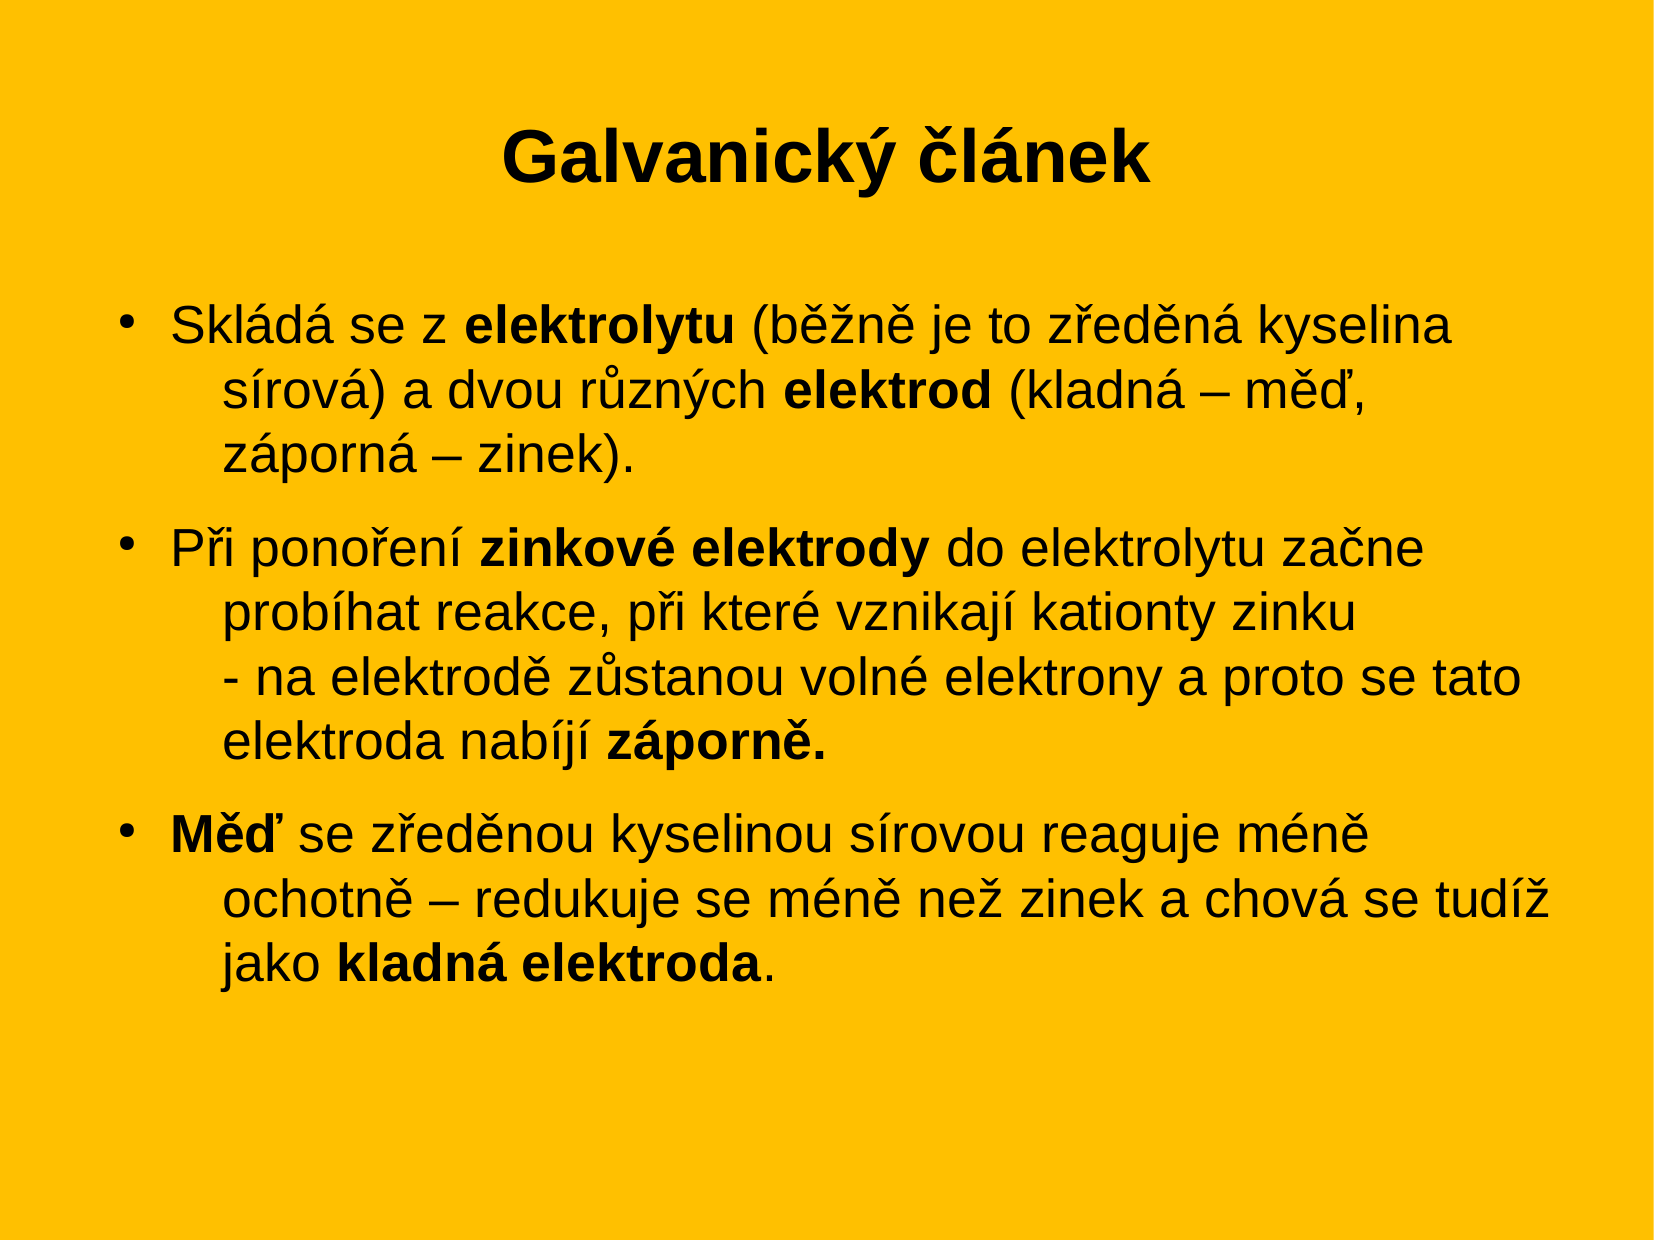

# Galvanický článek
Skládá se z elektrolytu (běžně je to zředěná kyselina sírová) a dvou různých elektrod (kladná – měď, záporná – zinek).
Při ponoření zinkové elektrody do elektrolytu začne probíhat reakce, při které vznikají kationty zinku - na elektrodě zůstanou volné elektrony a proto se tato elektroda nabíjí záporně.
Měď se zředěnou kyselinou sírovou reaguje méně ochotně – redukuje se méně než zinek a chová se tudíž jako kladná elektroda.